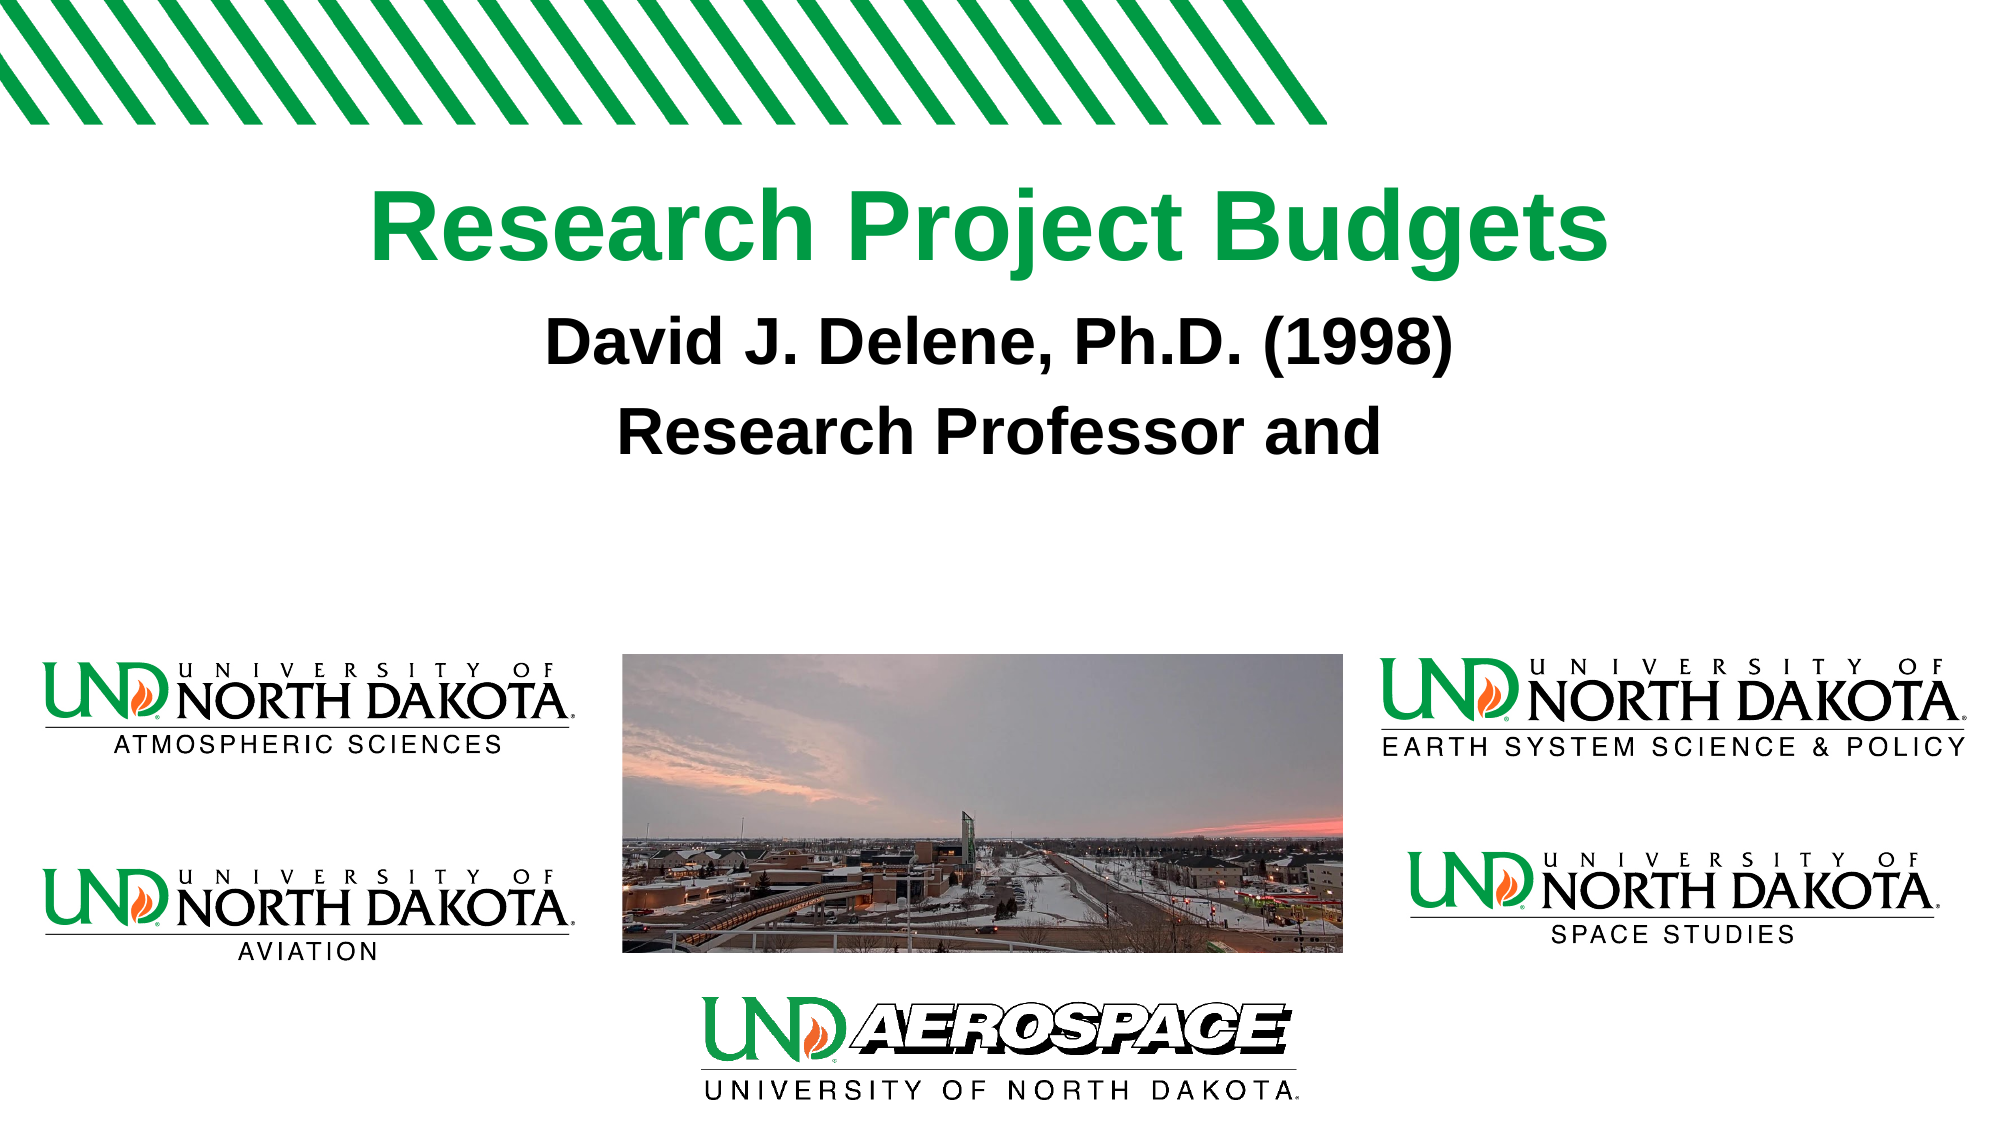

Research Project Budgets
David J. Delene, Ph.D. (1998)
Research Professor and